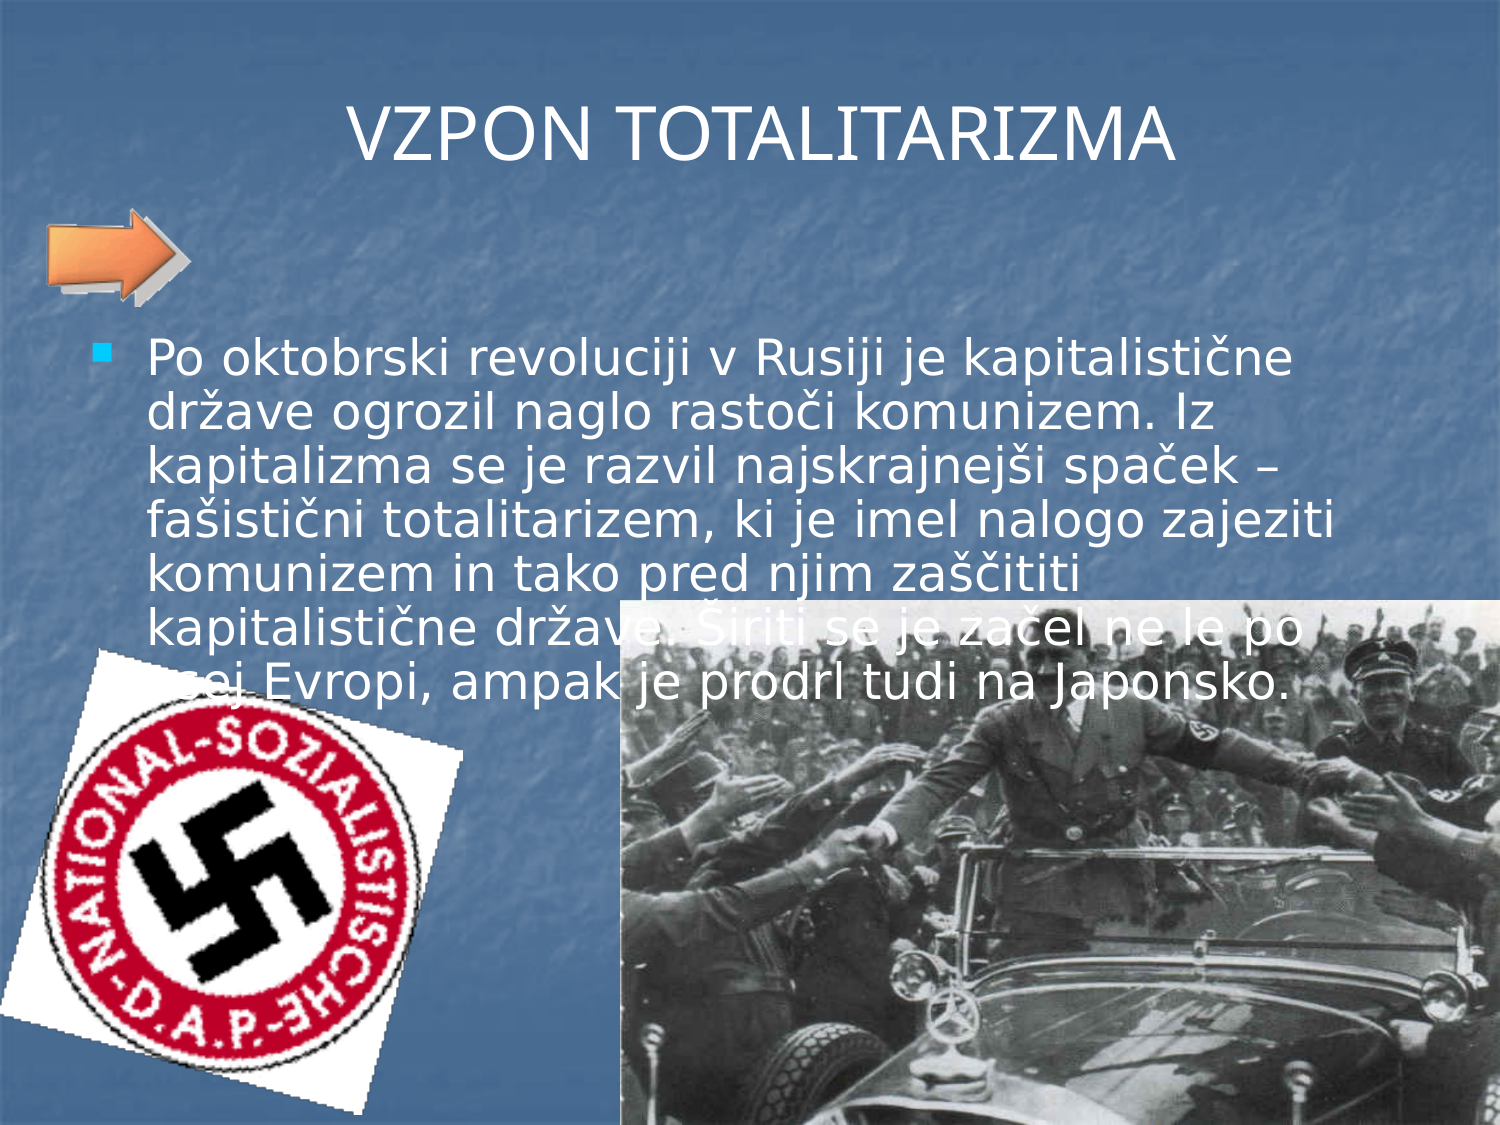

VZPON TOTALITARIZMA
# Po oktobrski revoluciji v Rusiji je kapitalistične države ogrozil naglo rastoči komunizem. Iz kapitalizma se je razvil najskrajnejši spaček – fašistični totalitarizem, ki je imel nalogo zajeziti komunizem in tako pred njim zaščititi kapitalistične države. Širiti se je začel ne le po vsej Evropi, ampak je prodrl tudi na Japonsko.